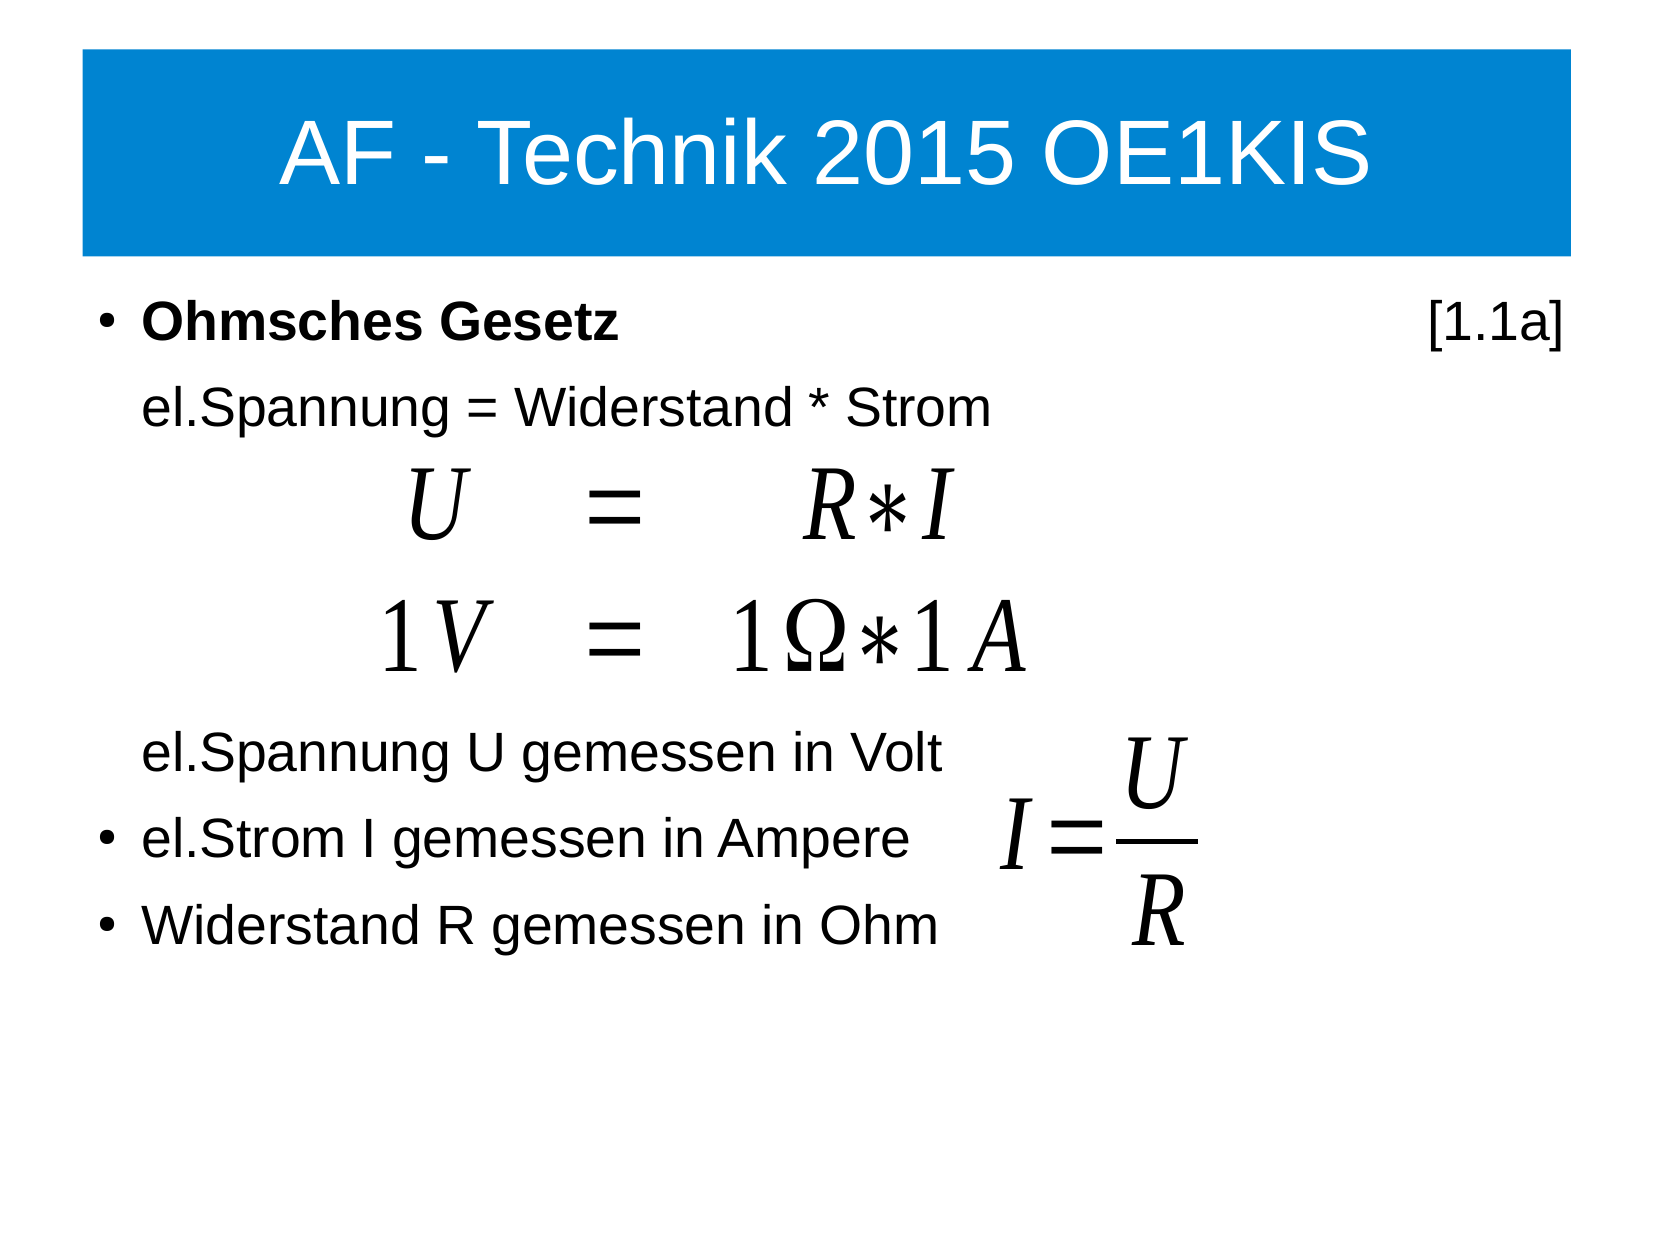

# AF - Technik 2015 OE1KIS
Ohmsches Gesetz [1.1a]
el.Spannung = Widerstand * Strom
el.Spannung U gemessen in Volt
el.Strom I gemessen in Ampere
Widerstand R gemessen in Ohm